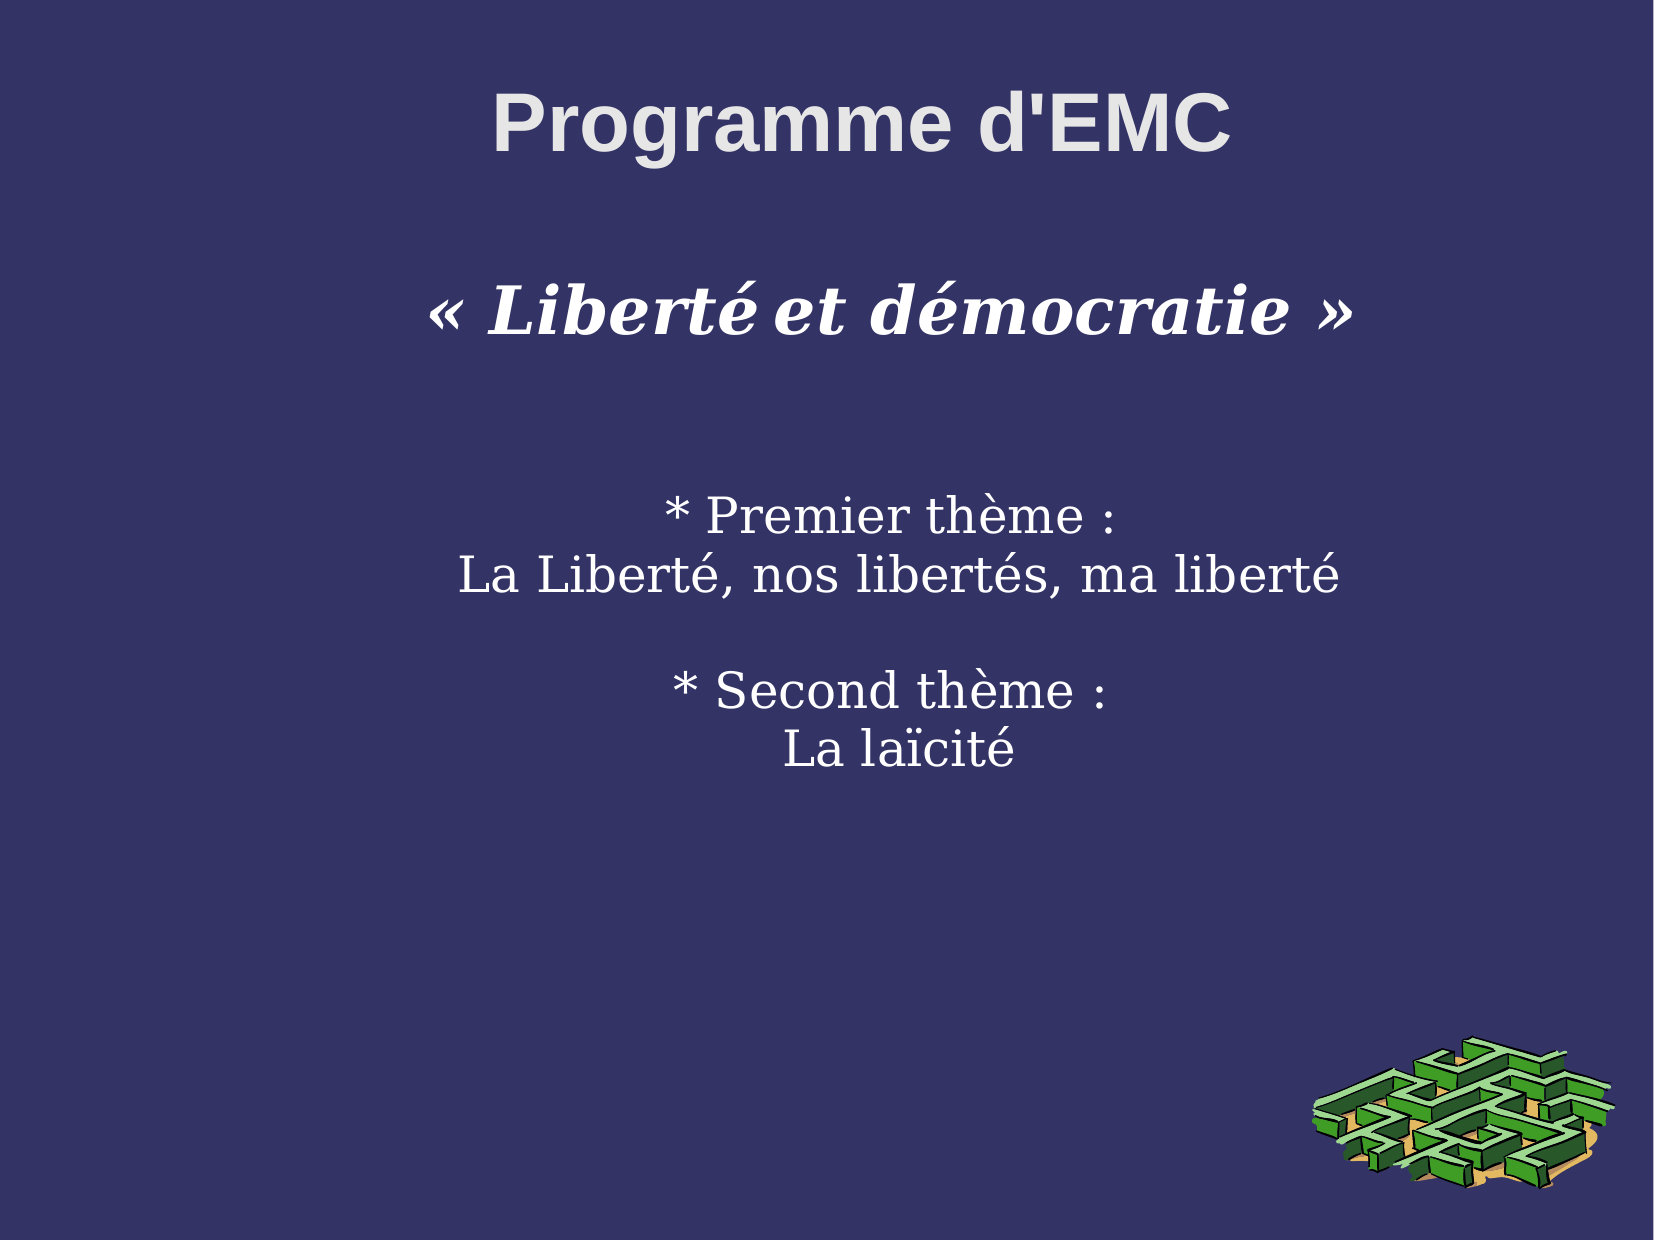

# Programme d'EMC
« Liberté et démocratie »
* Premier thème :
 La Liberté, nos libertés, ma liberté
* Second thème :
 La laïcité